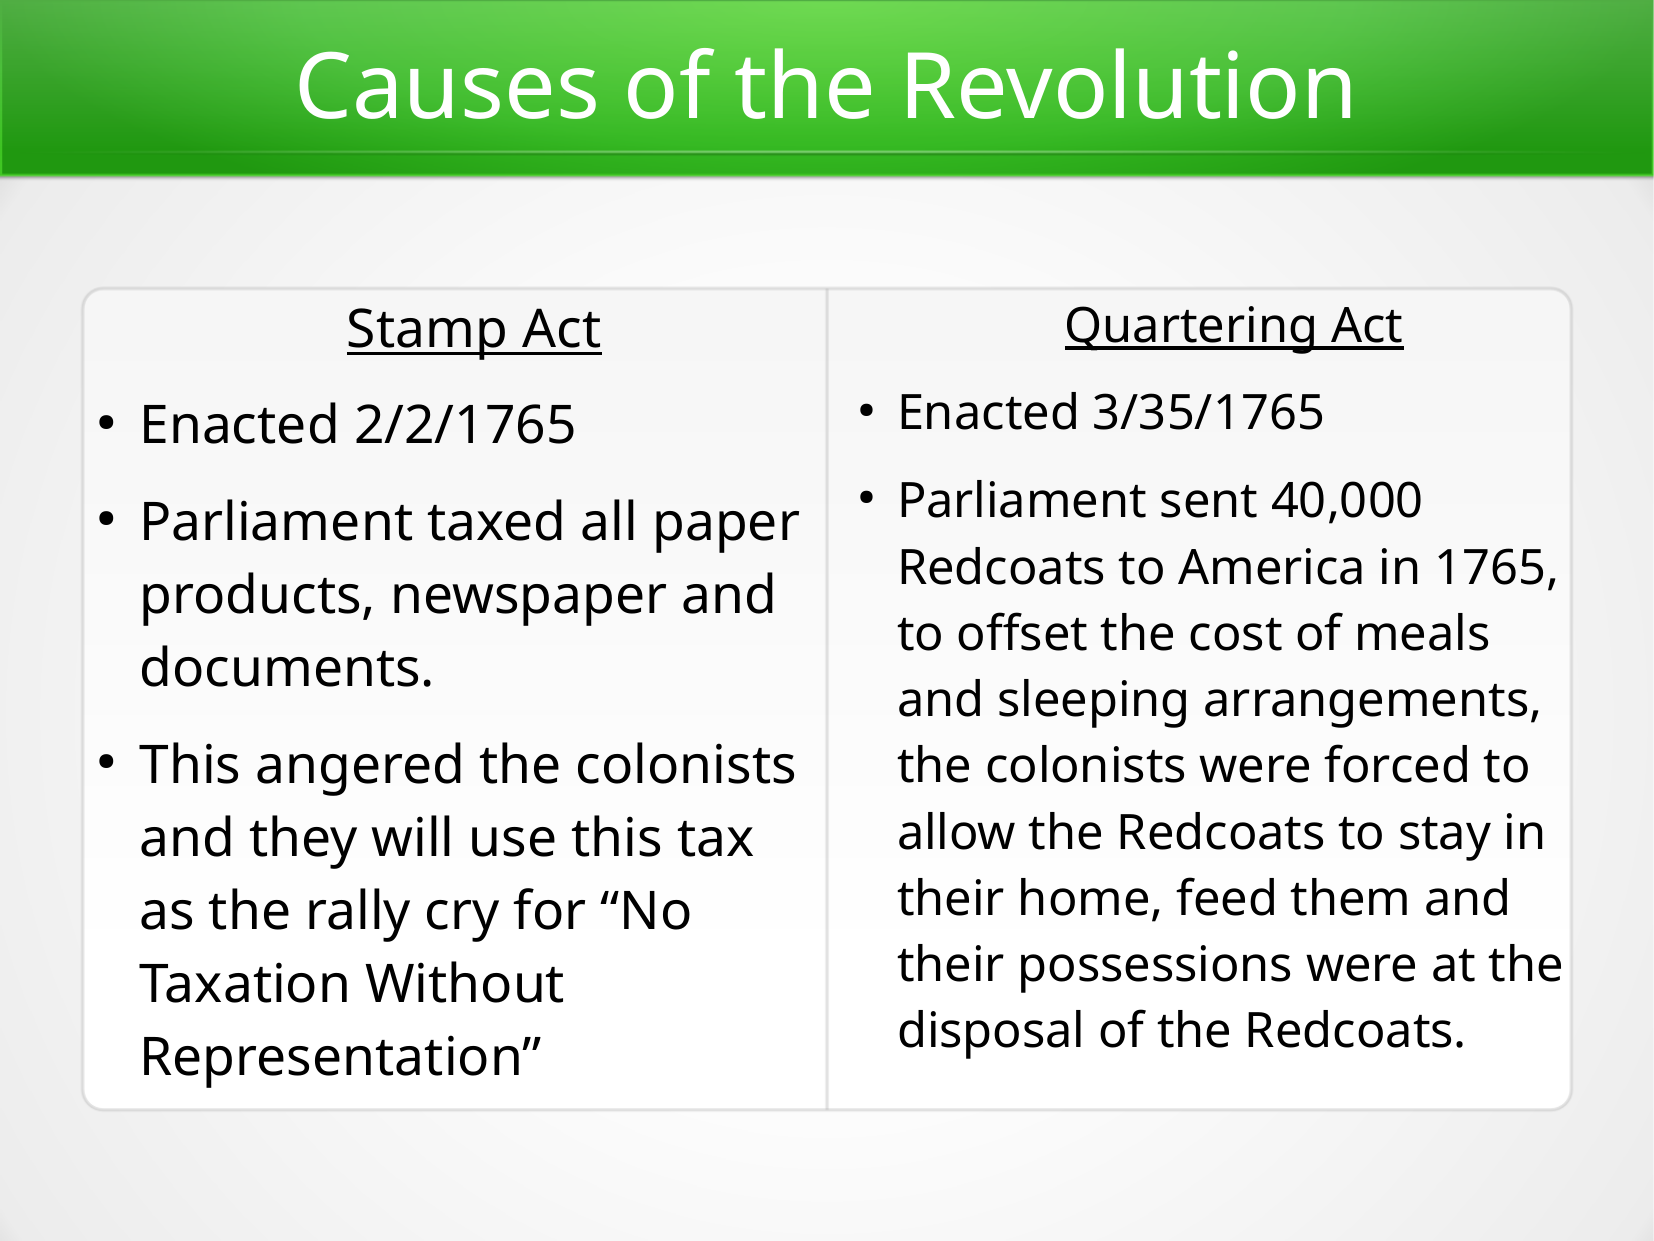

# Causes of the Revolution
Stamp Act
Enacted 2/2/1765
Parliament taxed all paper products, newspaper and documents.
This angered the colonists and they will use this tax as the rally cry for “No Taxation Without Representation”
Quartering Act
Enacted 3/35/1765
Parliament sent 40,000 Redcoats to America in 1765, to offset the cost of meals and sleeping arrangements, the colonists were forced to allow the Redcoats to stay in their home, feed them and their possessions were at the disposal of the Redcoats.